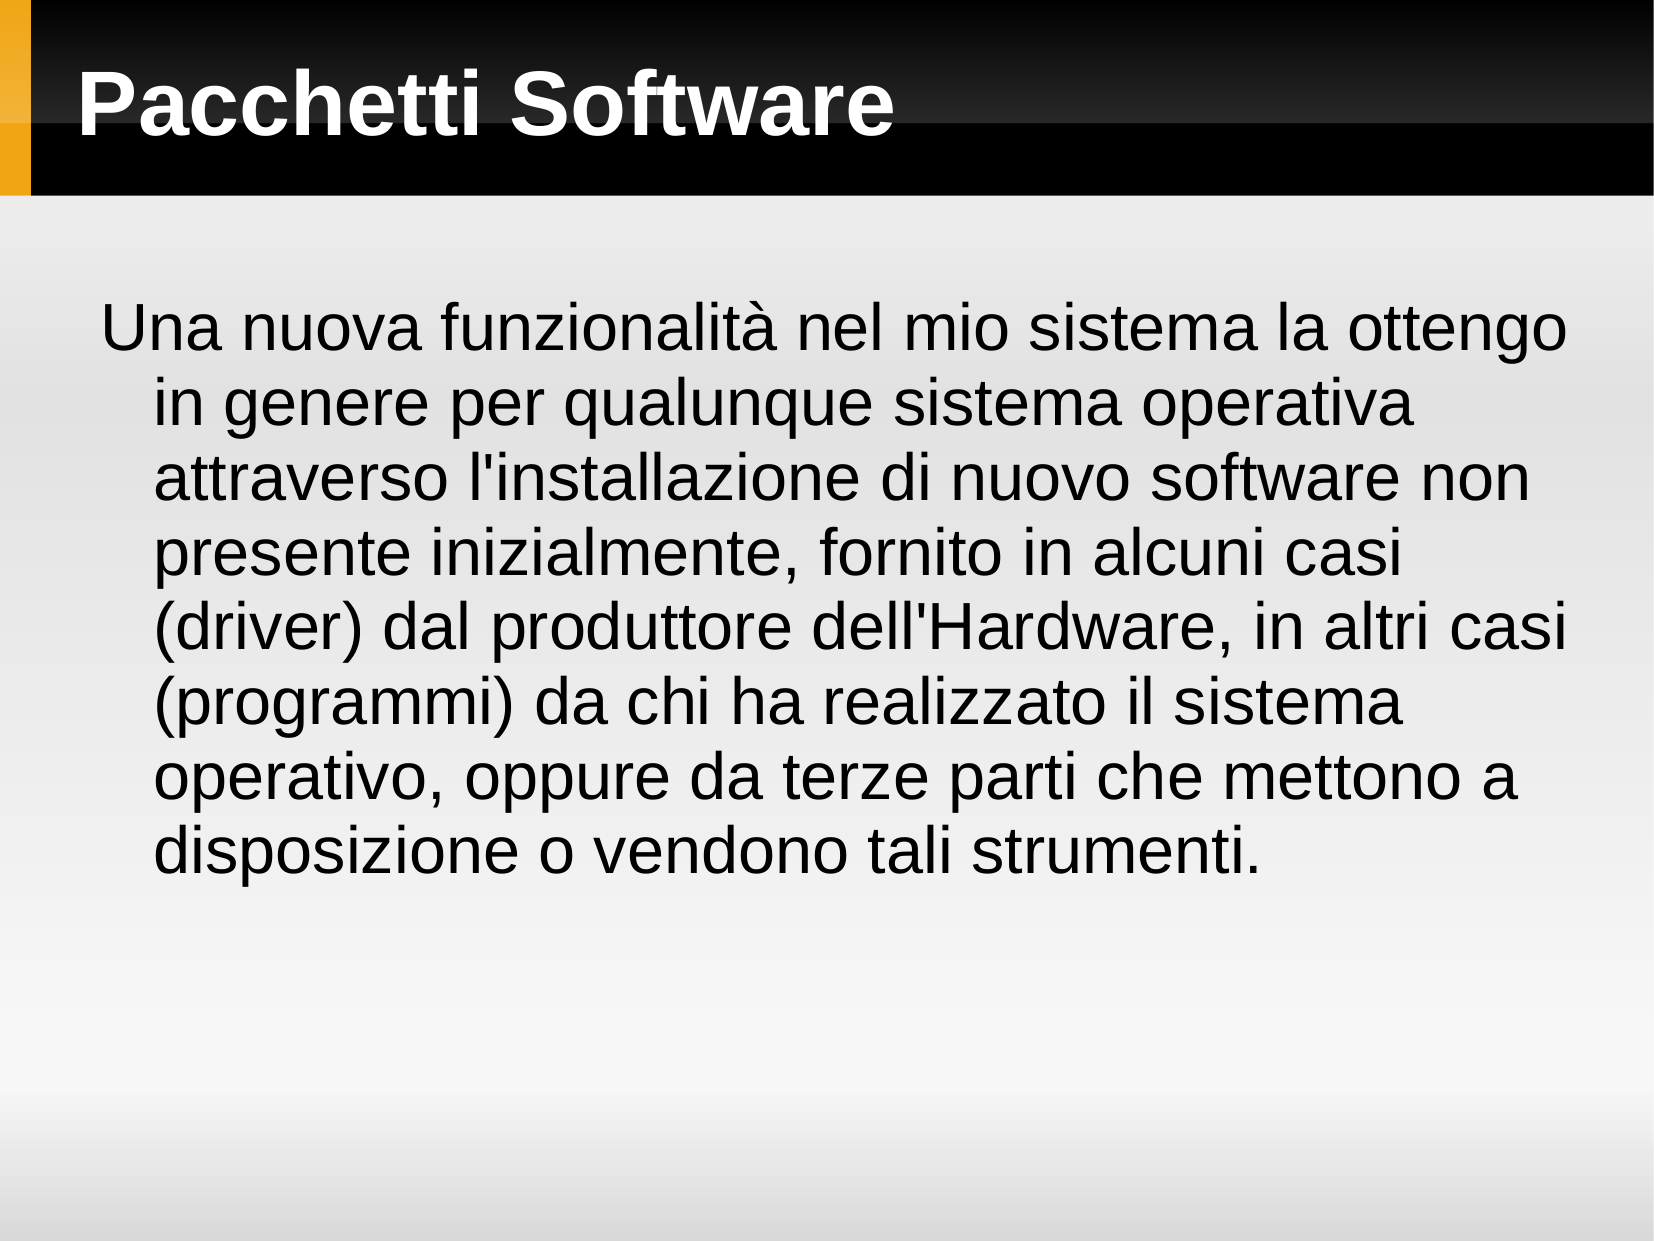

# Pacchetti Software
Una nuova funzionalità nel mio sistema la ottengo in genere per qualunque sistema operativa attraverso l'installazione di nuovo software non presente inizialmente, fornito in alcuni casi (driver) dal produttore dell'Hardware, in altri casi (programmi) da chi ha realizzato il sistema operativo, oppure da terze parti che mettono a disposizione o vendono tali strumenti.